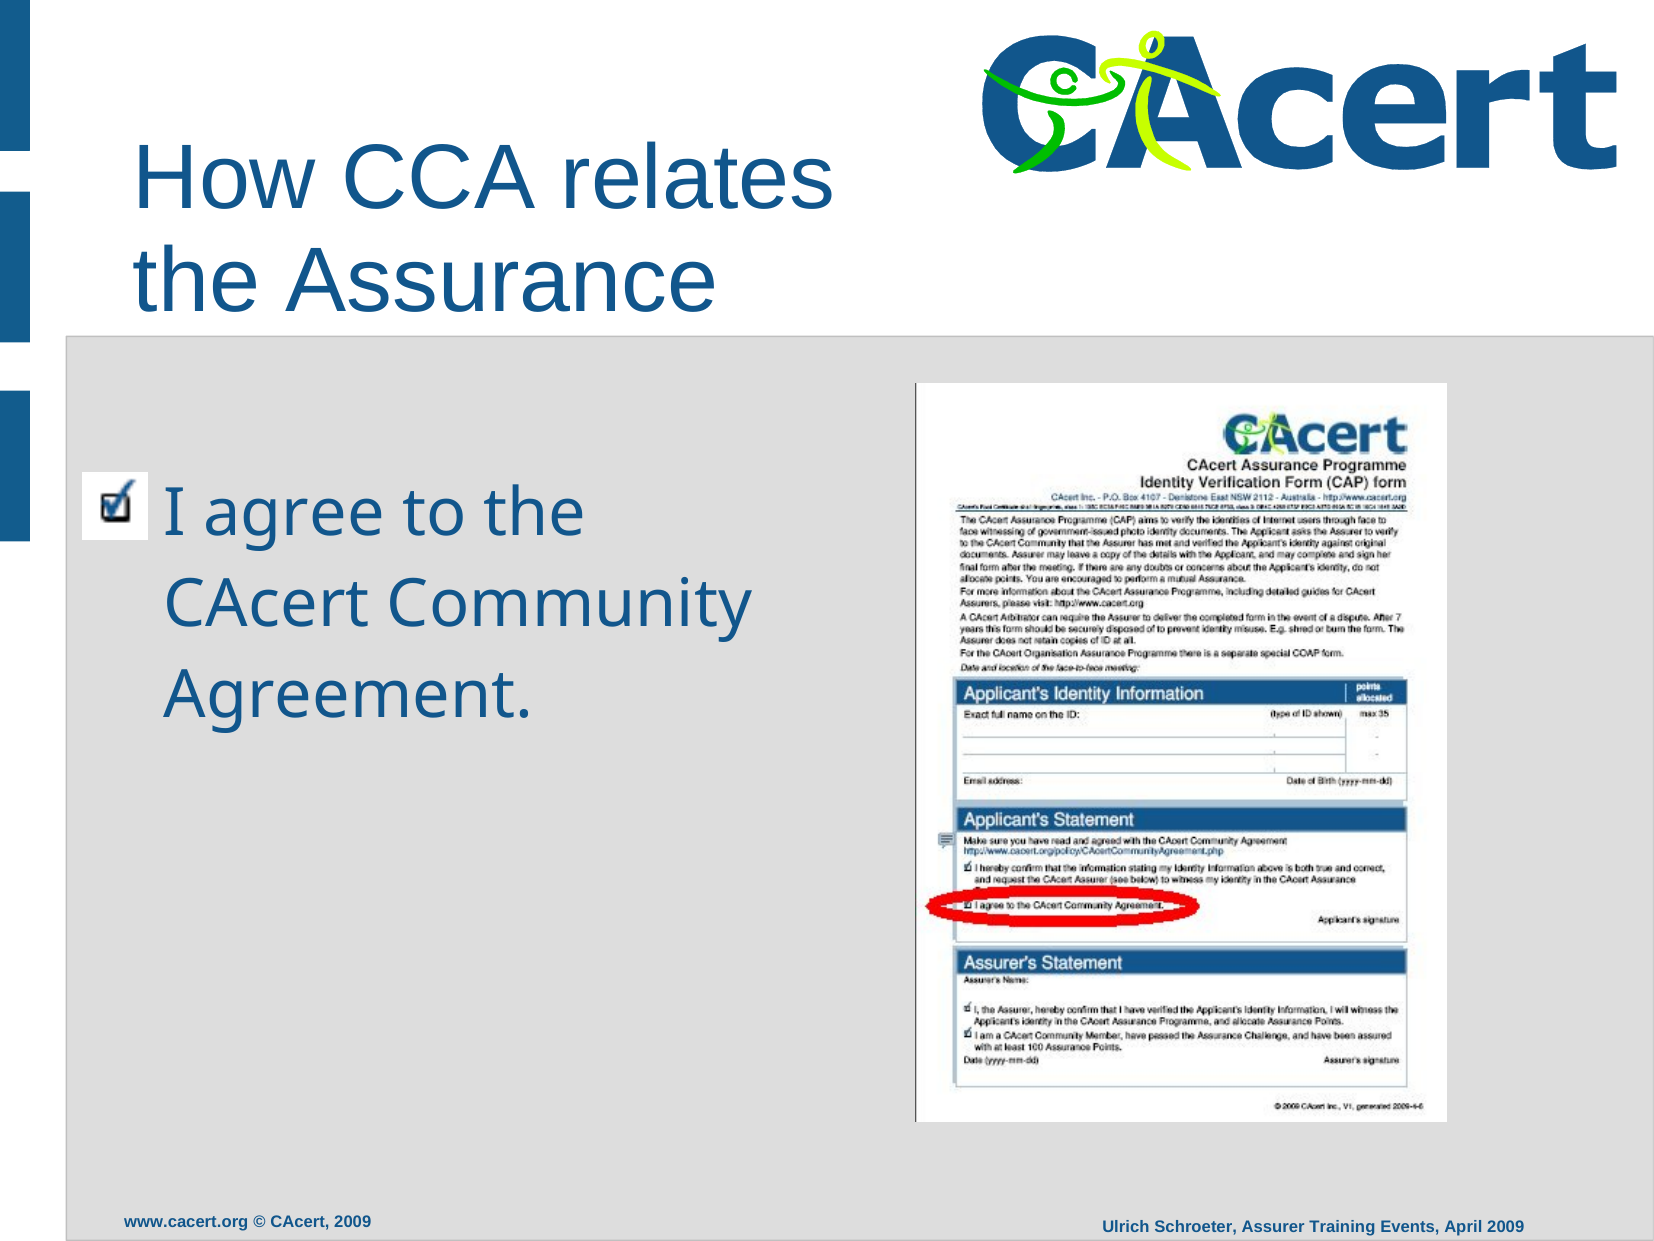

How CCA relates
the Assurance
I agree to the
CAcert Community
Agreement.